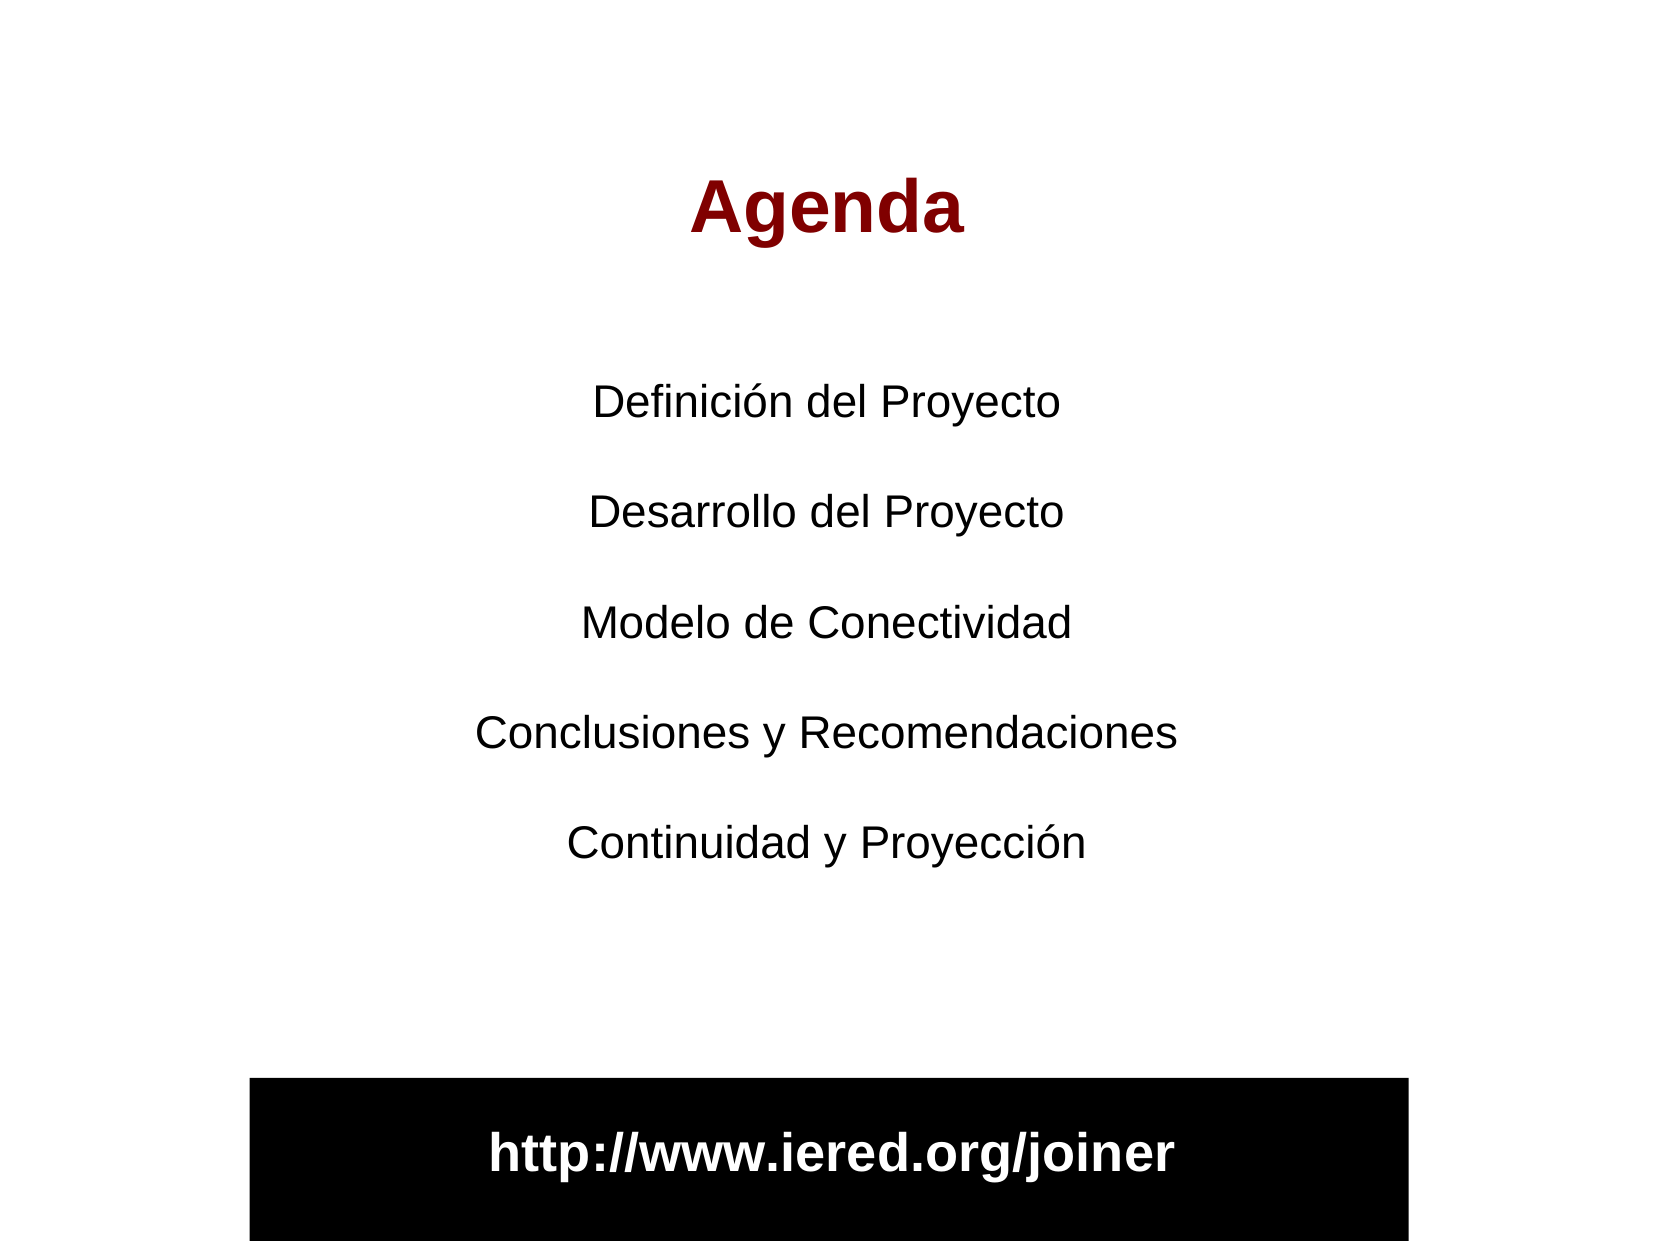

# Agenda
Definición del Proyecto
Desarrollo del Proyecto
Modelo de Conectividad
Conclusiones y Recomendaciones
Continuidad y Proyección
 http://www.iered.org/joiner